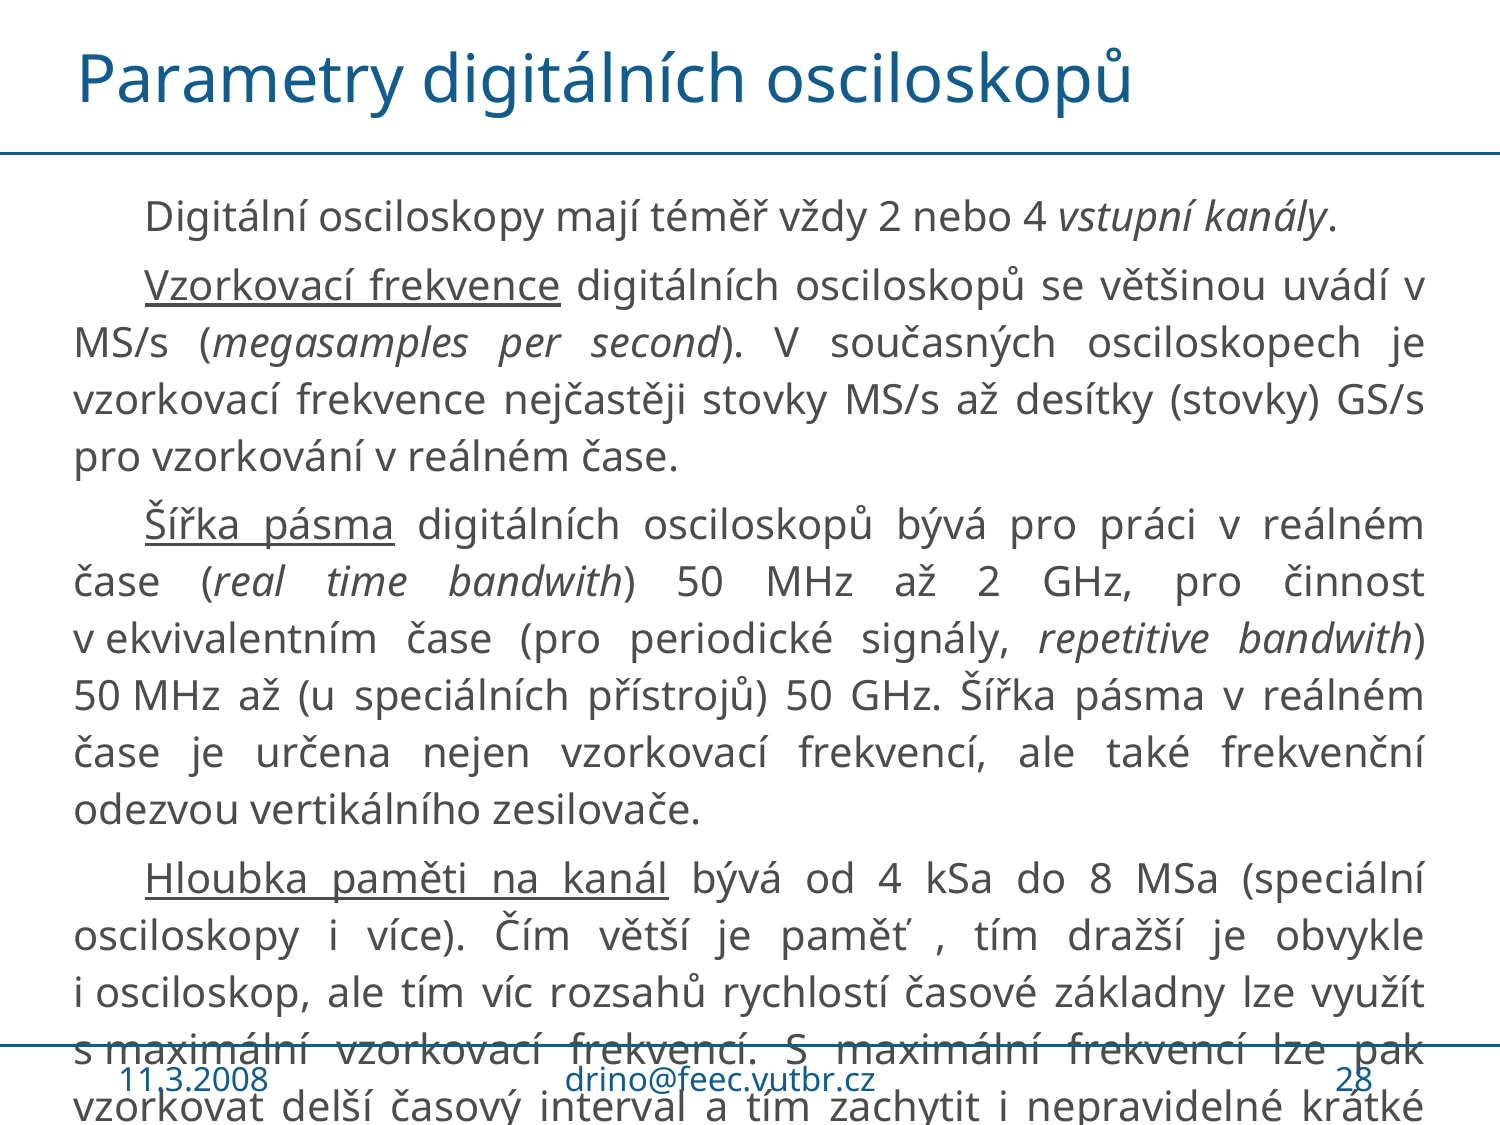

# Parametry digitálních osciloskopů
Digitální osciloskopy mají téměř vždy 2 nebo 4 vstupní kanály.
Vzorkovací frekvence digitálních osciloskopů se většinou uvádí v MS/s (megasamples per second). V současných osciloskopech je vzorkovací frekvence nejčastěji stovky MS/s až desítky (stovky) GS/s pro vzorkování v reálném čase.
Šířka pásma digitálních osciloskopů bývá pro práci v reálném čase (real time bandwith) 50 MHz až 2 GHz, pro činnost v ekvivalentním čase (pro periodické signály, repetitive bandwith) 50 MHz až (u speciálních přístrojů) 50 GHz. Šířka pásma v reálném čase je určena nejen vzorkovací frekvencí, ale také frekvenční odezvou vertikálního zesilovače.
Hloubka paměti na kanál bývá od 4 kSa do 8 MSa (speciální osciloskopy i více). Čím větší je paměť , tím dražší je obvykle i osciloskop, ale tím víc rozsahů rychlostí časové základny lze využít s maximální vzorkovací frekvencí. S maximální frekvencí lze pak vzorkovat delší časový interval a tím zachytit i nepravidelné krátké pulsy. Celková paměť bývá někdy dělitelná mezi jednotlivé jednotlivé kanály;
11.3.2008
drino@feec.vutbr.cz